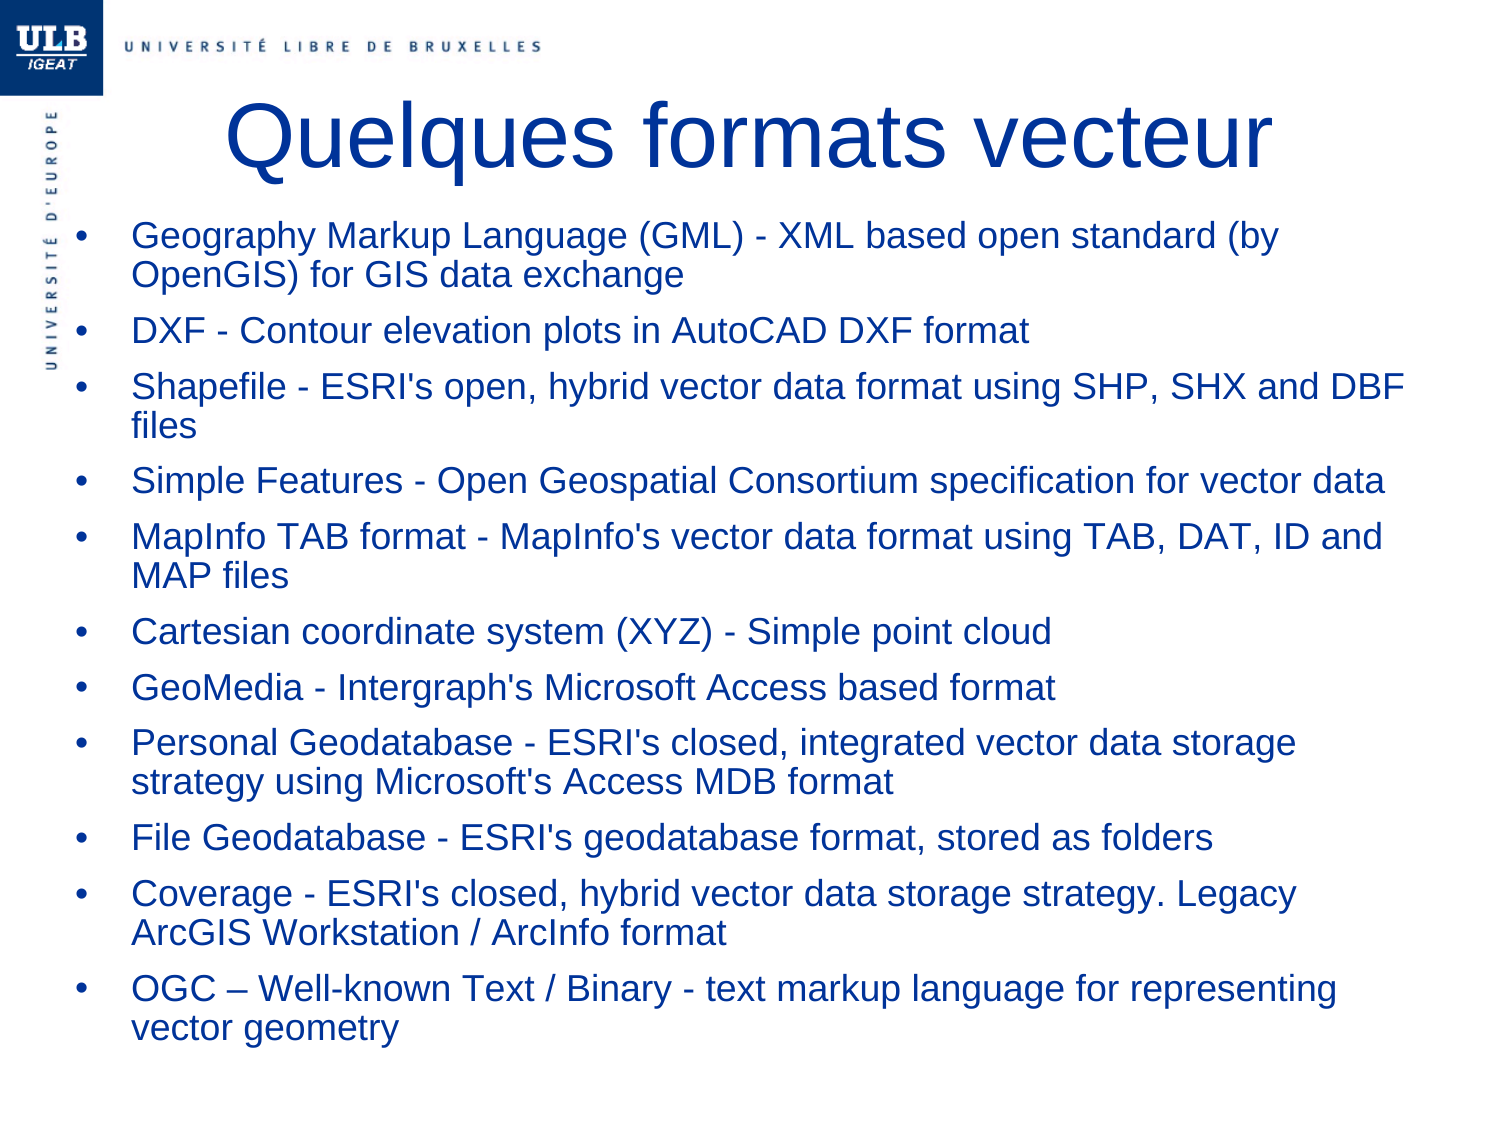

# Quelques formats vecteur
Geography Markup Language (GML) - XML based open standard (by OpenGIS) for GIS data exchange
DXF - Contour elevation plots in AutoCAD DXF format
Shapefile - ESRI's open, hybrid vector data format using SHP, SHX and DBF files
Simple Features - Open Geospatial Consortium specification for vector data
MapInfo TAB format - MapInfo's vector data format using TAB, DAT, ID and MAP files
Cartesian coordinate system (XYZ) - Simple point cloud
GeoMedia - Intergraph's Microsoft Access based format
Personal Geodatabase - ESRI's closed, integrated vector data storage strategy using Microsoft's Access MDB format
File Geodatabase - ESRI's geodatabase format, stored as folders
Coverage - ESRI's closed, hybrid vector data storage strategy. Legacy ArcGIS Workstation / ArcInfo format
OGC – Well-known Text / Binary - text markup language for representing vector geometry